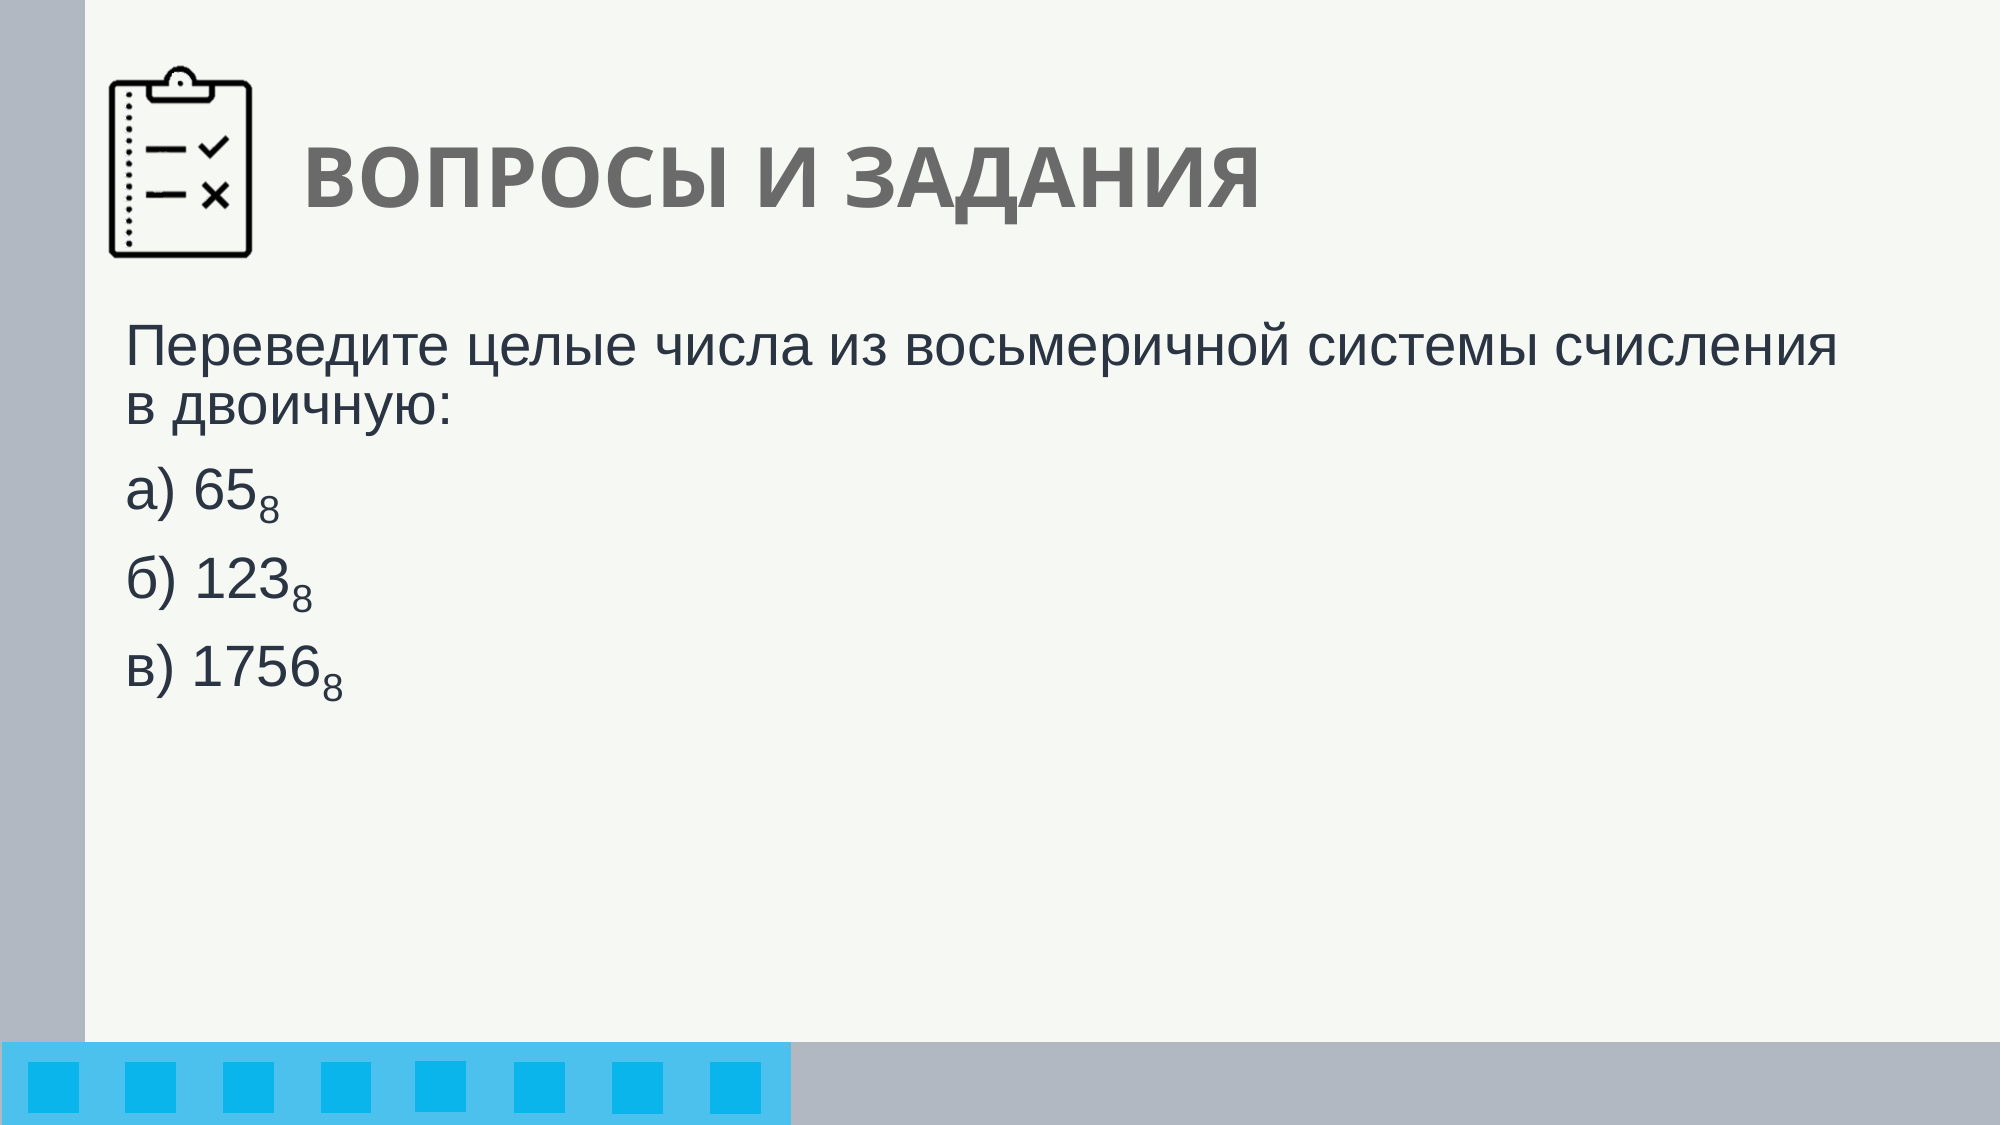

# ВОПРОСЫ И ЗАДАНИЯ
Переведите целые числа из восьмеричной системы счисле­ния в двоичную:
а) 658
б) 1238
в) 17568